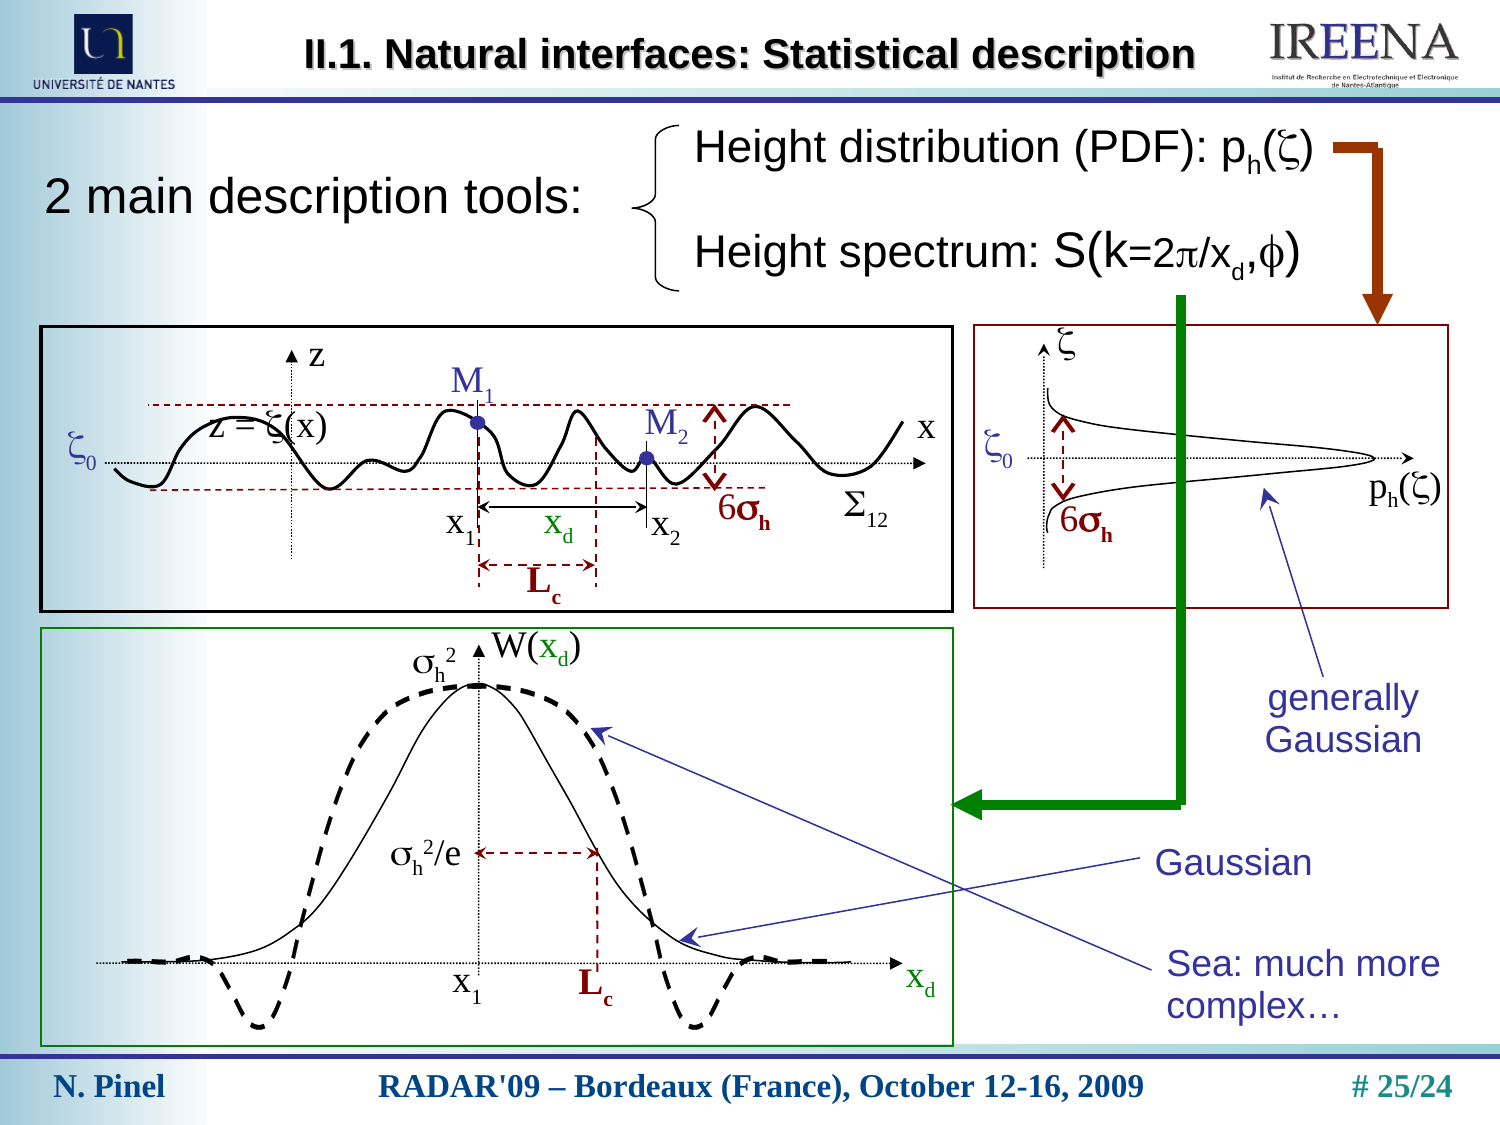

# II.1. Natural interfaces: Statistical description
Height distribution (PDF): ph()
Height spectrum: S(k=2p/xd,)

0
ph()
6h
2 main description tools:
W(xd)
h2
h2/e
xd
x1
Lc
z
M1
M2
x1
xd
x2
Lc
z = (x)
x
6h
0
12
generally Gaussian
Sea: much more complex…
Gaussian